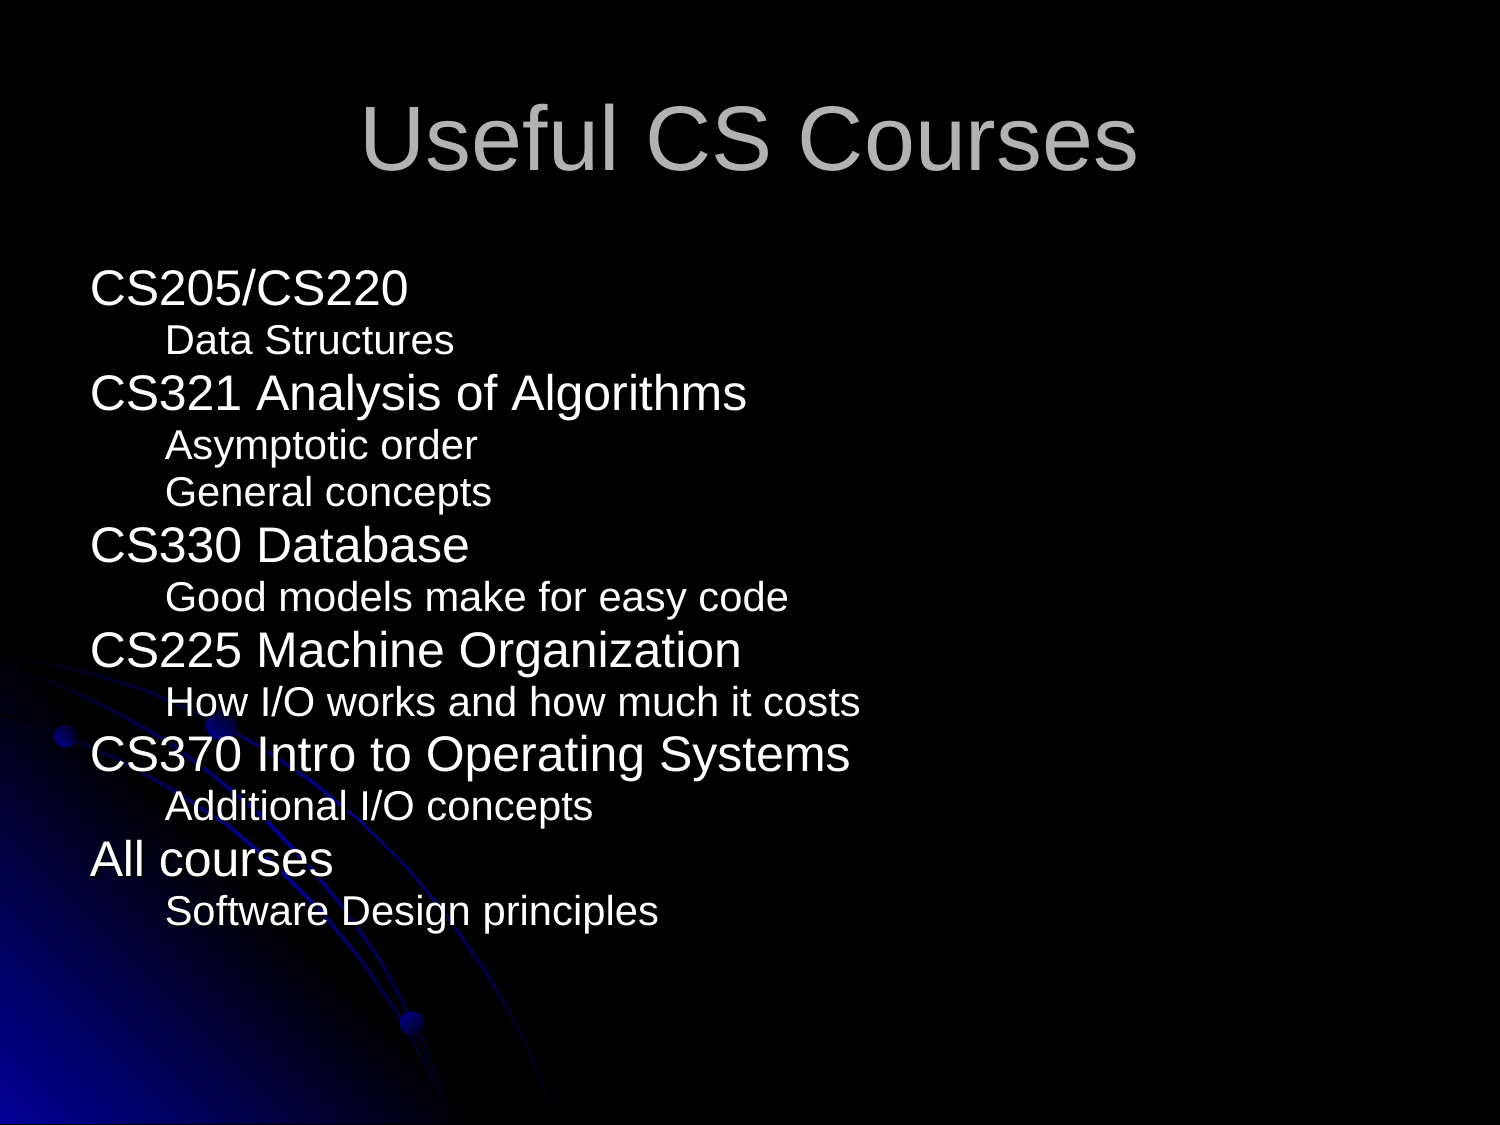

# Useful CS Courses
CS205/CS220
Data Structures
CS321 Analysis of Algorithms
Asymptotic order
General concepts
CS330 Database
Good models make for easy code
CS225 Machine Organization
How I/O works and how much it costs
CS370 Intro to Operating Systems
Additional I/O concepts
All courses
Software Design principles